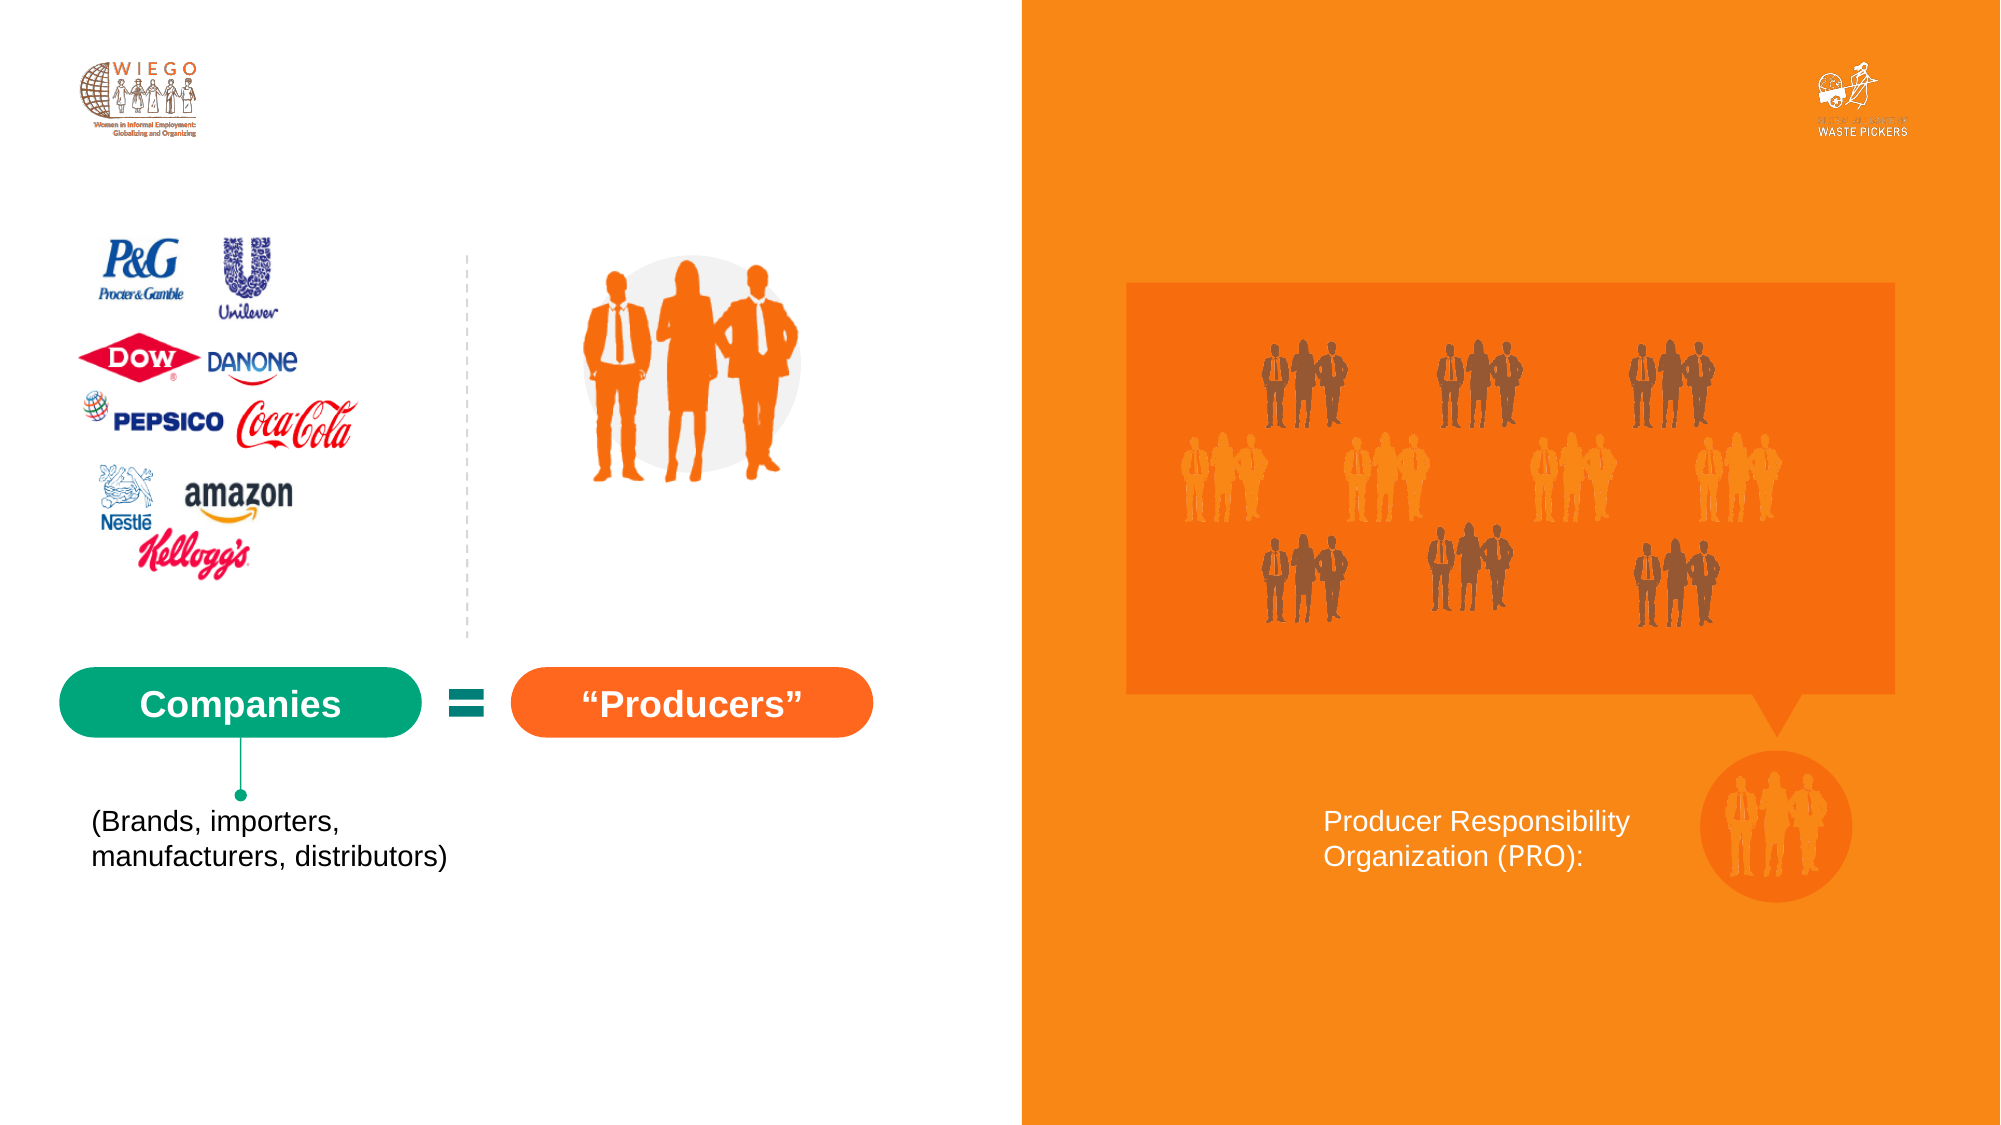

Companies
“Producers”
(Brands, importers,
manufacturers, distributors)
Producer Responsibility
Organization (PRO):